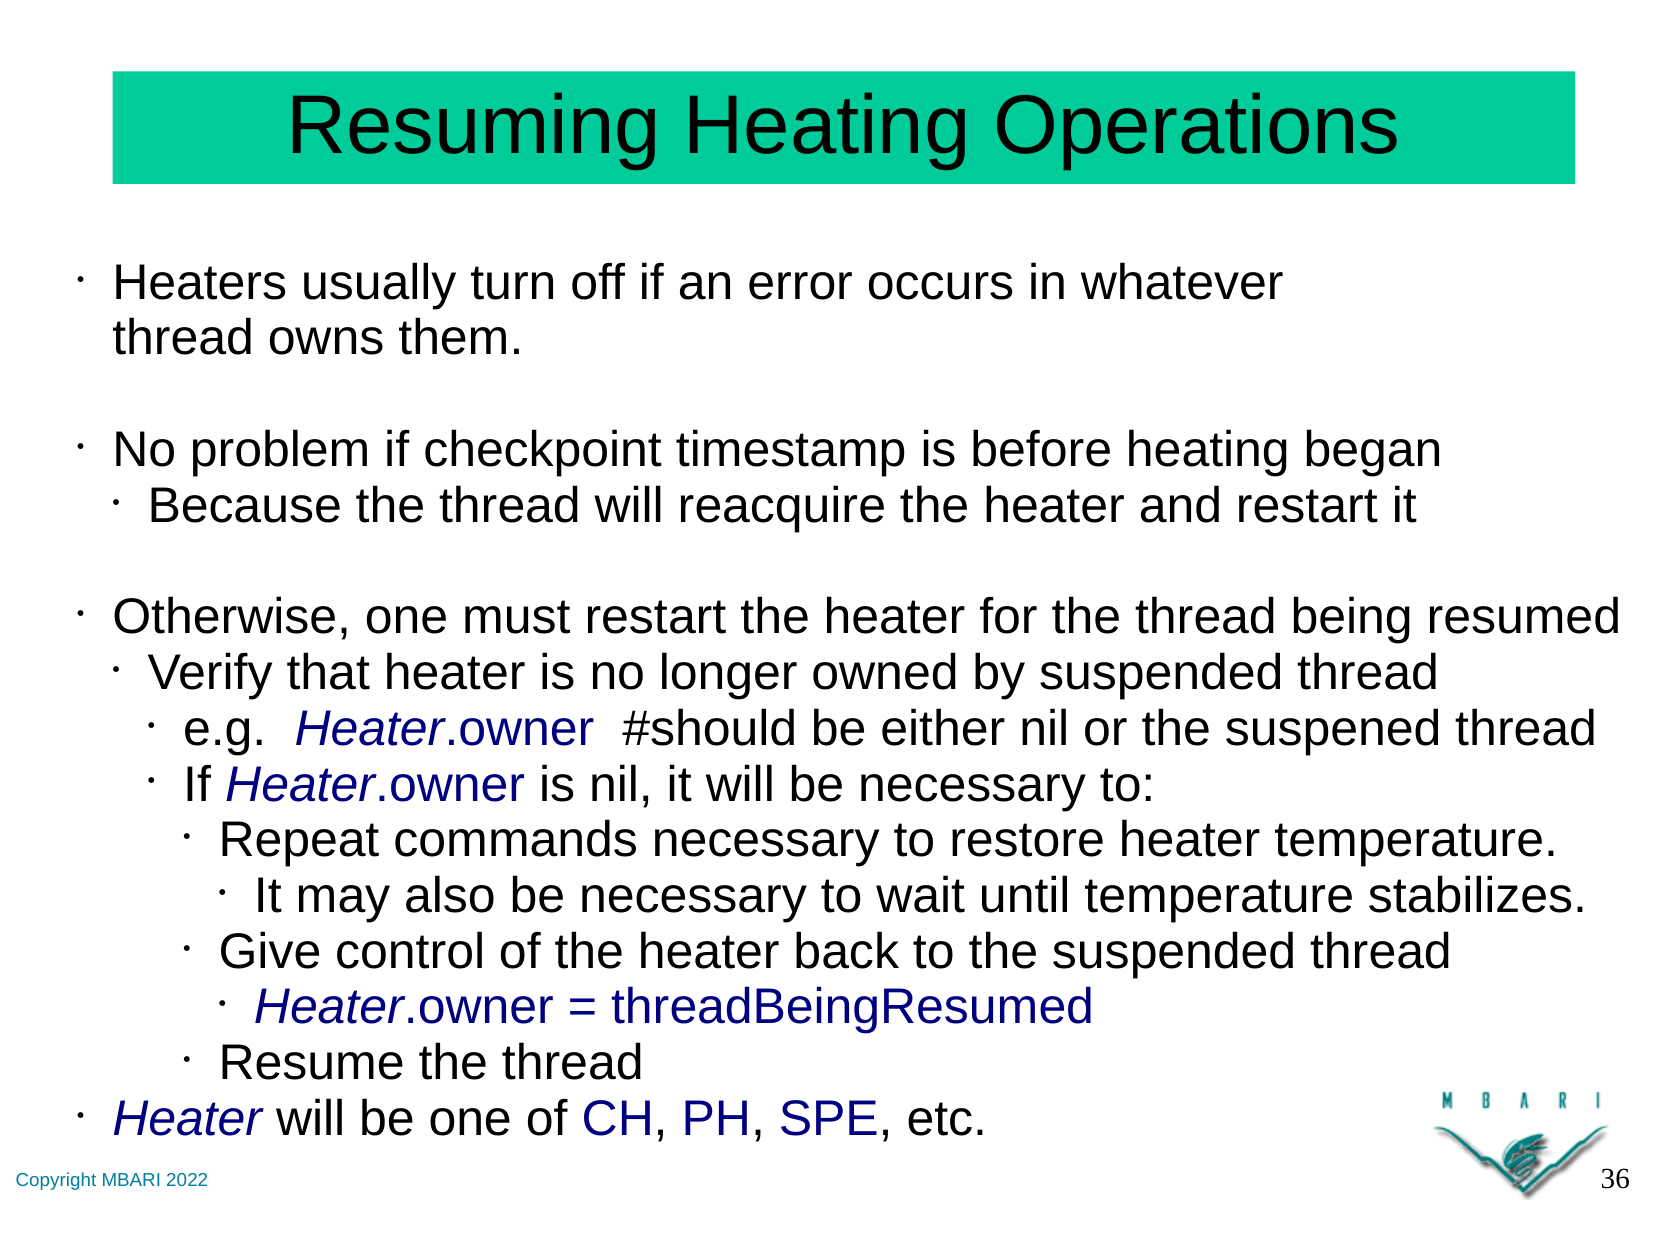

Resuming Heating Operations
Heaters usually turn off if an error occurs in whatever
thread owns them.
No problem if checkpoint timestamp is before heating began
Because the thread will reacquire the heater and restart it
Otherwise, one must restart the heater for the thread being resumed
Verify that heater is no longer owned by suspended thread
e.g. Heater.owner #should be either nil or the suspened thread
If Heater.owner is nil, it will be necessary to:
Repeat commands necessary to restore heater temperature.
It may also be necessary to wait until temperature stabilizes.
Give control of the heater back to the suspended thread
Heater.owner = threadBeingResumed
Resume the thread
Heater will be one of CH, PH, SPE, etc.